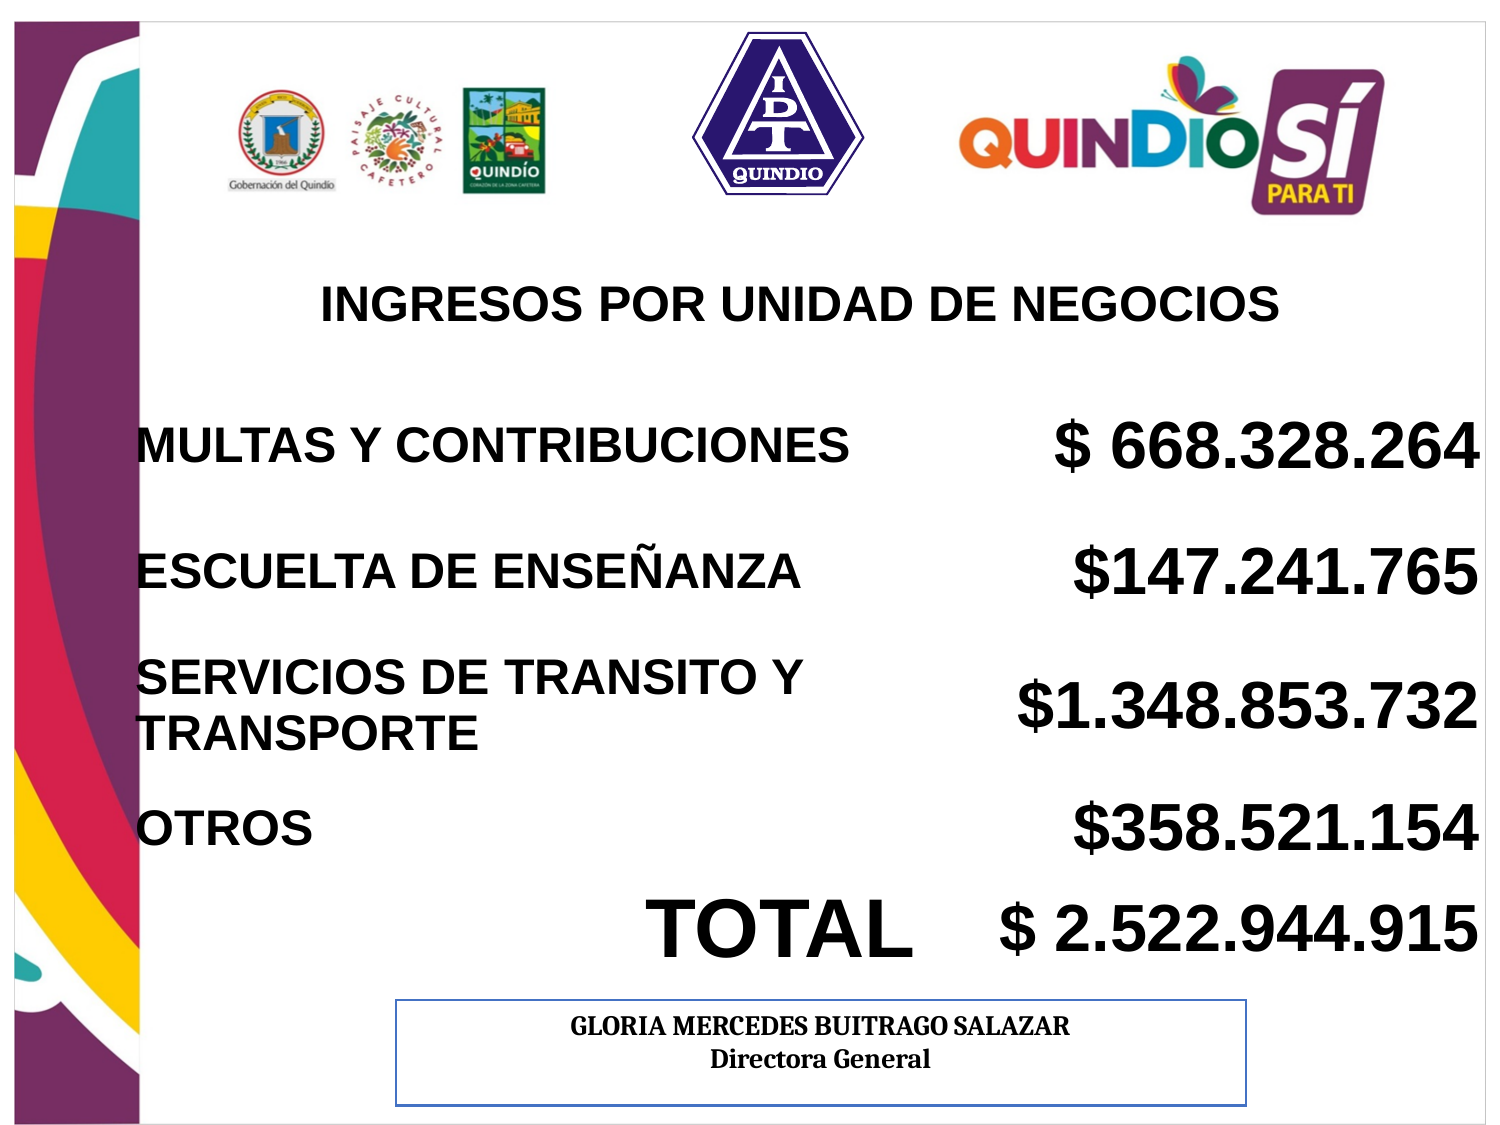

| INGRESOS POR UNIDAD DE NEGOCIOS | |
| --- | --- |
| MULTAS Y CONTRIBUCIONES | $ 668.328.264 |
| ESCUELTA DE ENSEÑANZA | $147.241.765 |
| SERVICIOS DE TRANSITO Y TRANSPORTE | $1.348.853.732 |
| OTROS | $358.521.154 |
| TOTAL | $ 2.522.944.915 |
GLORIA MERCEDES BUITRAGO SALAZAR
Directora General